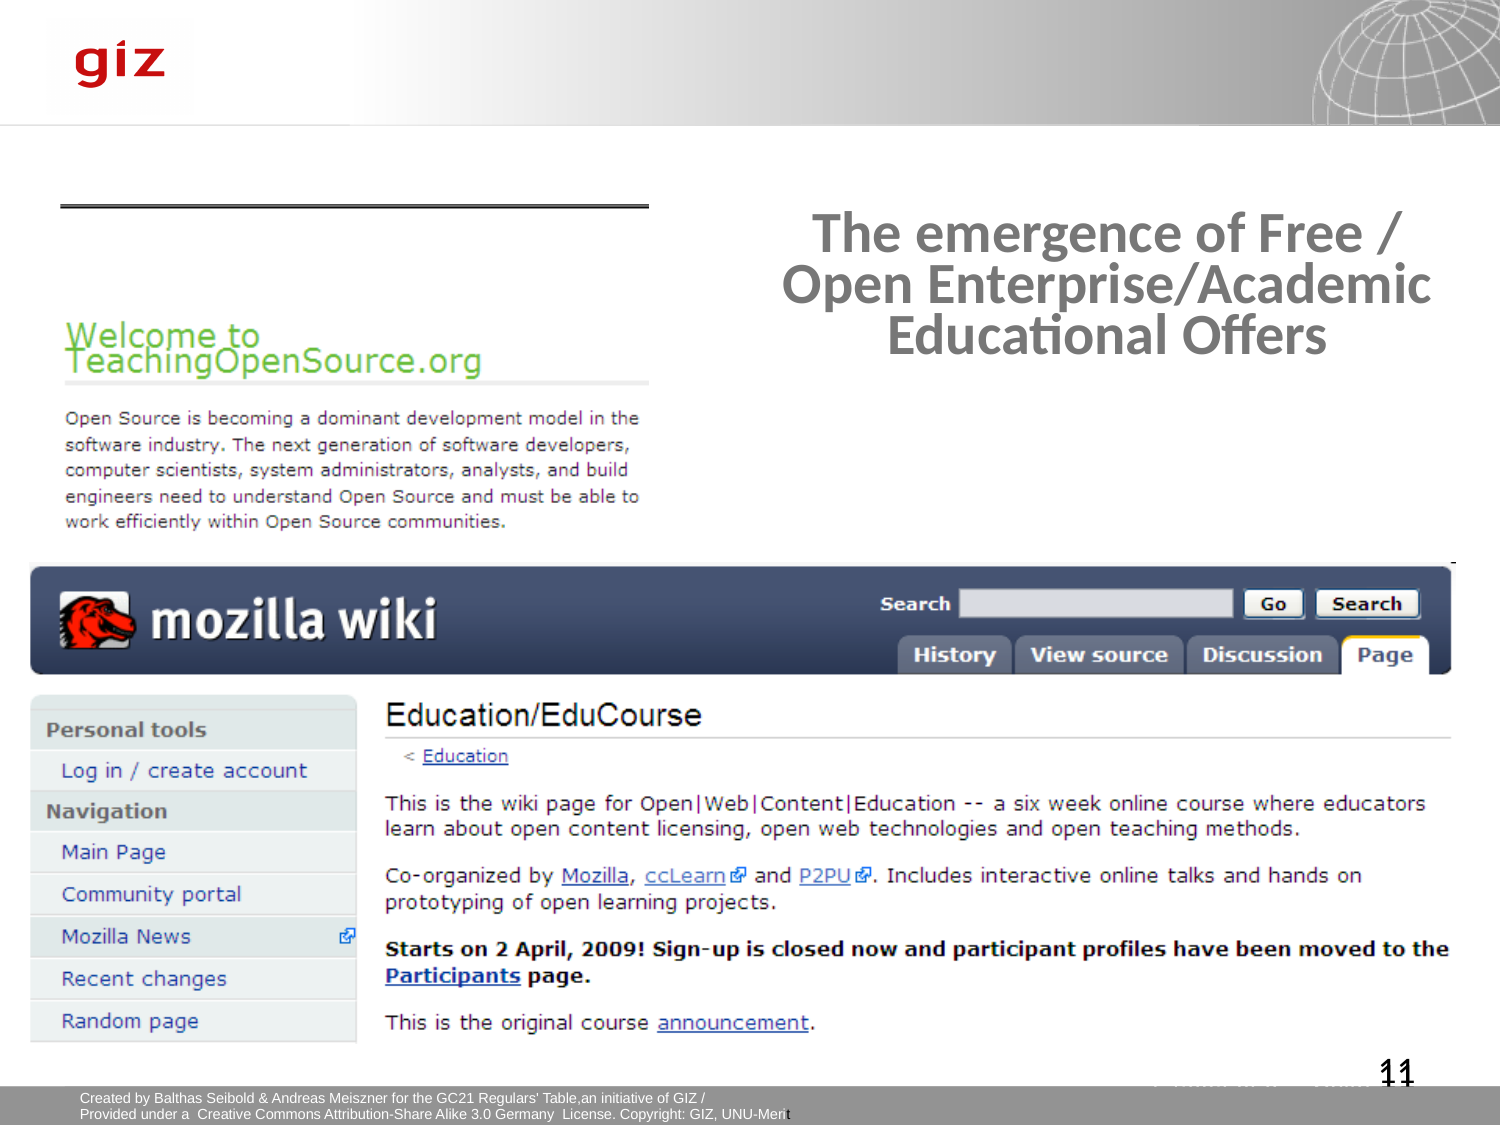

The emergence of Free / Open Enterprise/Academic Educational Offers